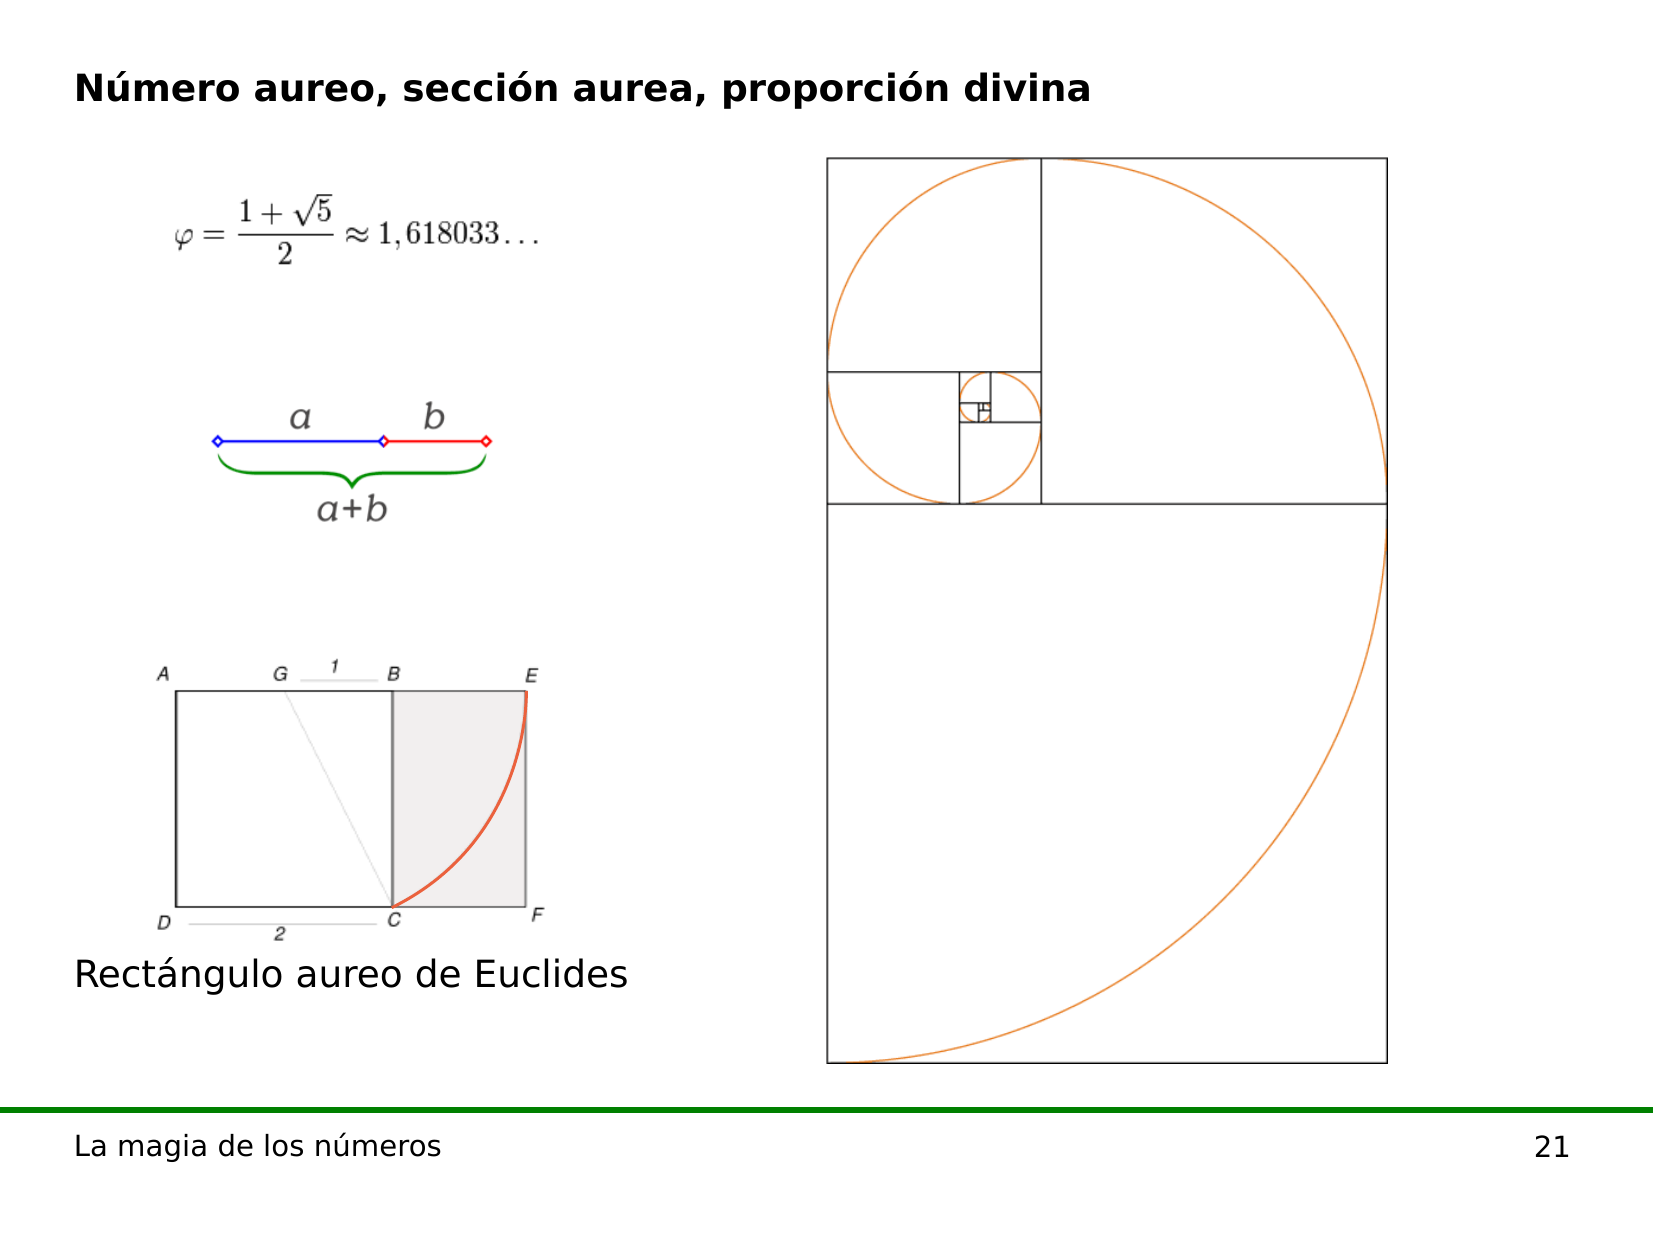

Número aureo, sección aurea, proporción divina
Rectángulo aureo de Euclides
La magia de los números
21